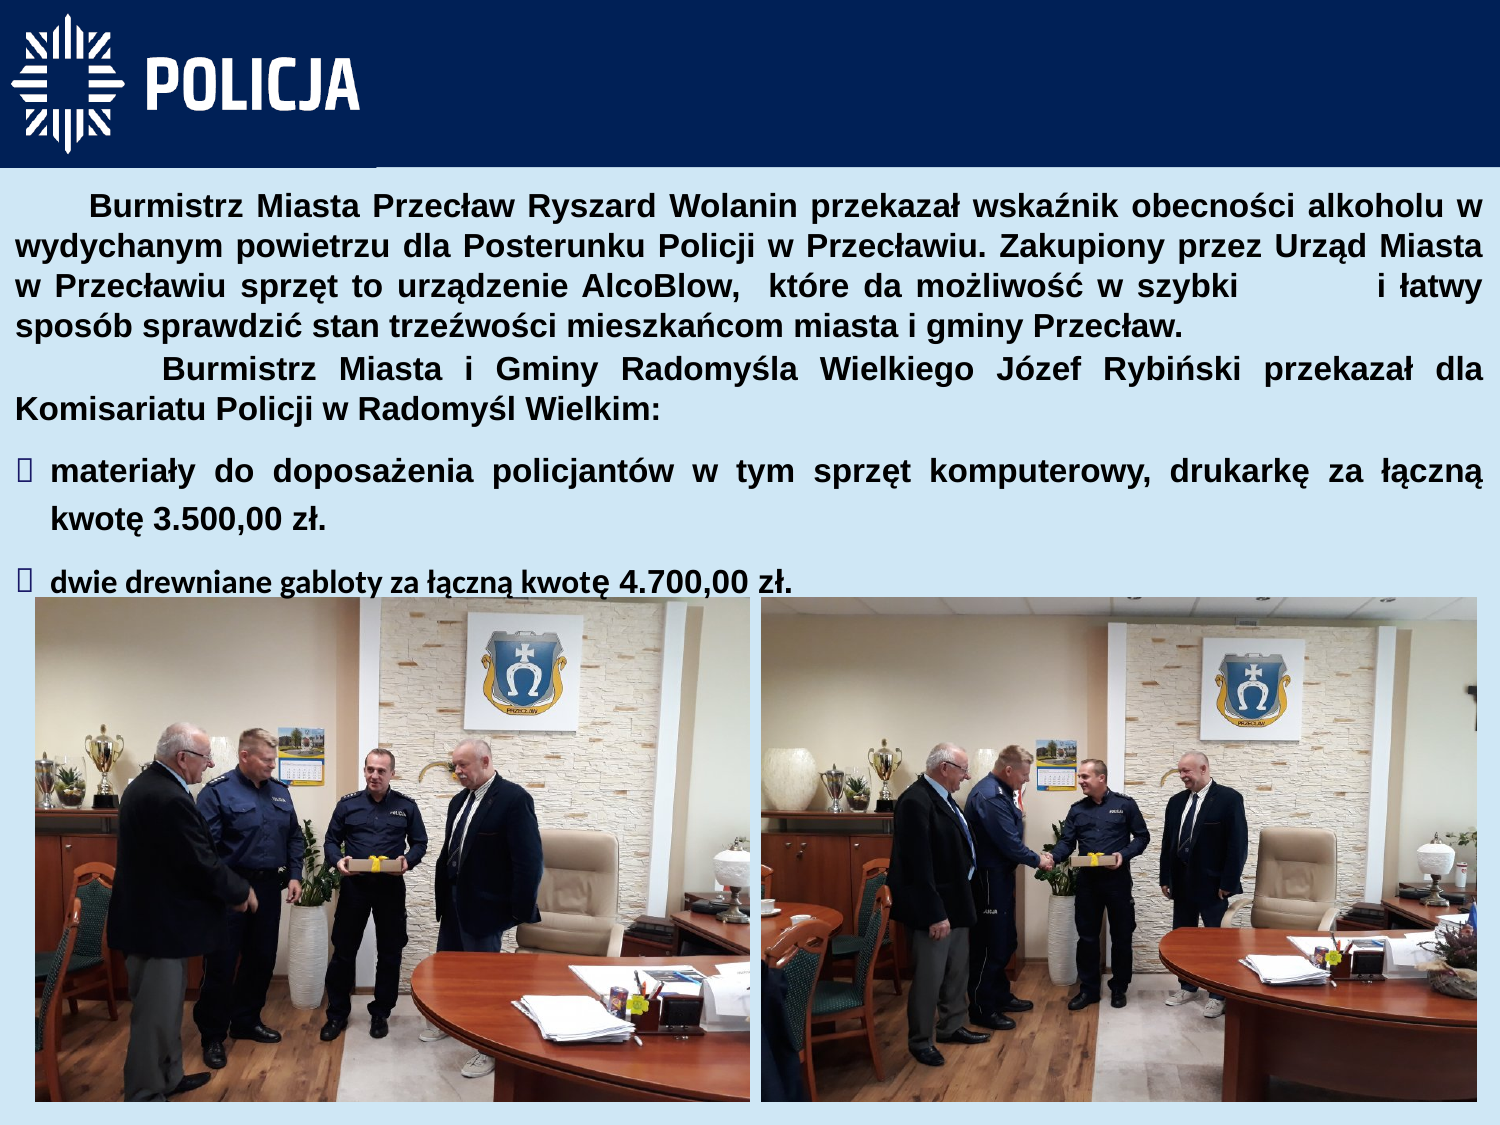

Burmistrz Miasta Przecław Ryszard Wolanin przekazał wskaźnik obecności alkoholu w wydychanym powietrzu dla Posterunku Policji w Przecławiu. Zakupiony przez Urząd Miasta w Przecławiu sprzęt to urządzenie AlcoBlow, które da możliwość w szybki i łatwy sposób sprawdzić stan trzeźwości mieszkańcom miasta i gminy Przecław.
		Burmistrz Miasta i Gminy Radomyśla Wielkiego Józef Rybiński przekazał dla Komisariatu Policji w Radomyśl Wielkim:
materiały do doposażenia policjantów w tym sprzęt komputerowy, drukarkę za łączną kwotę 3.500,00 zł.
dwie drewniane gabloty za łączną kwotę 4.700,00 zł.